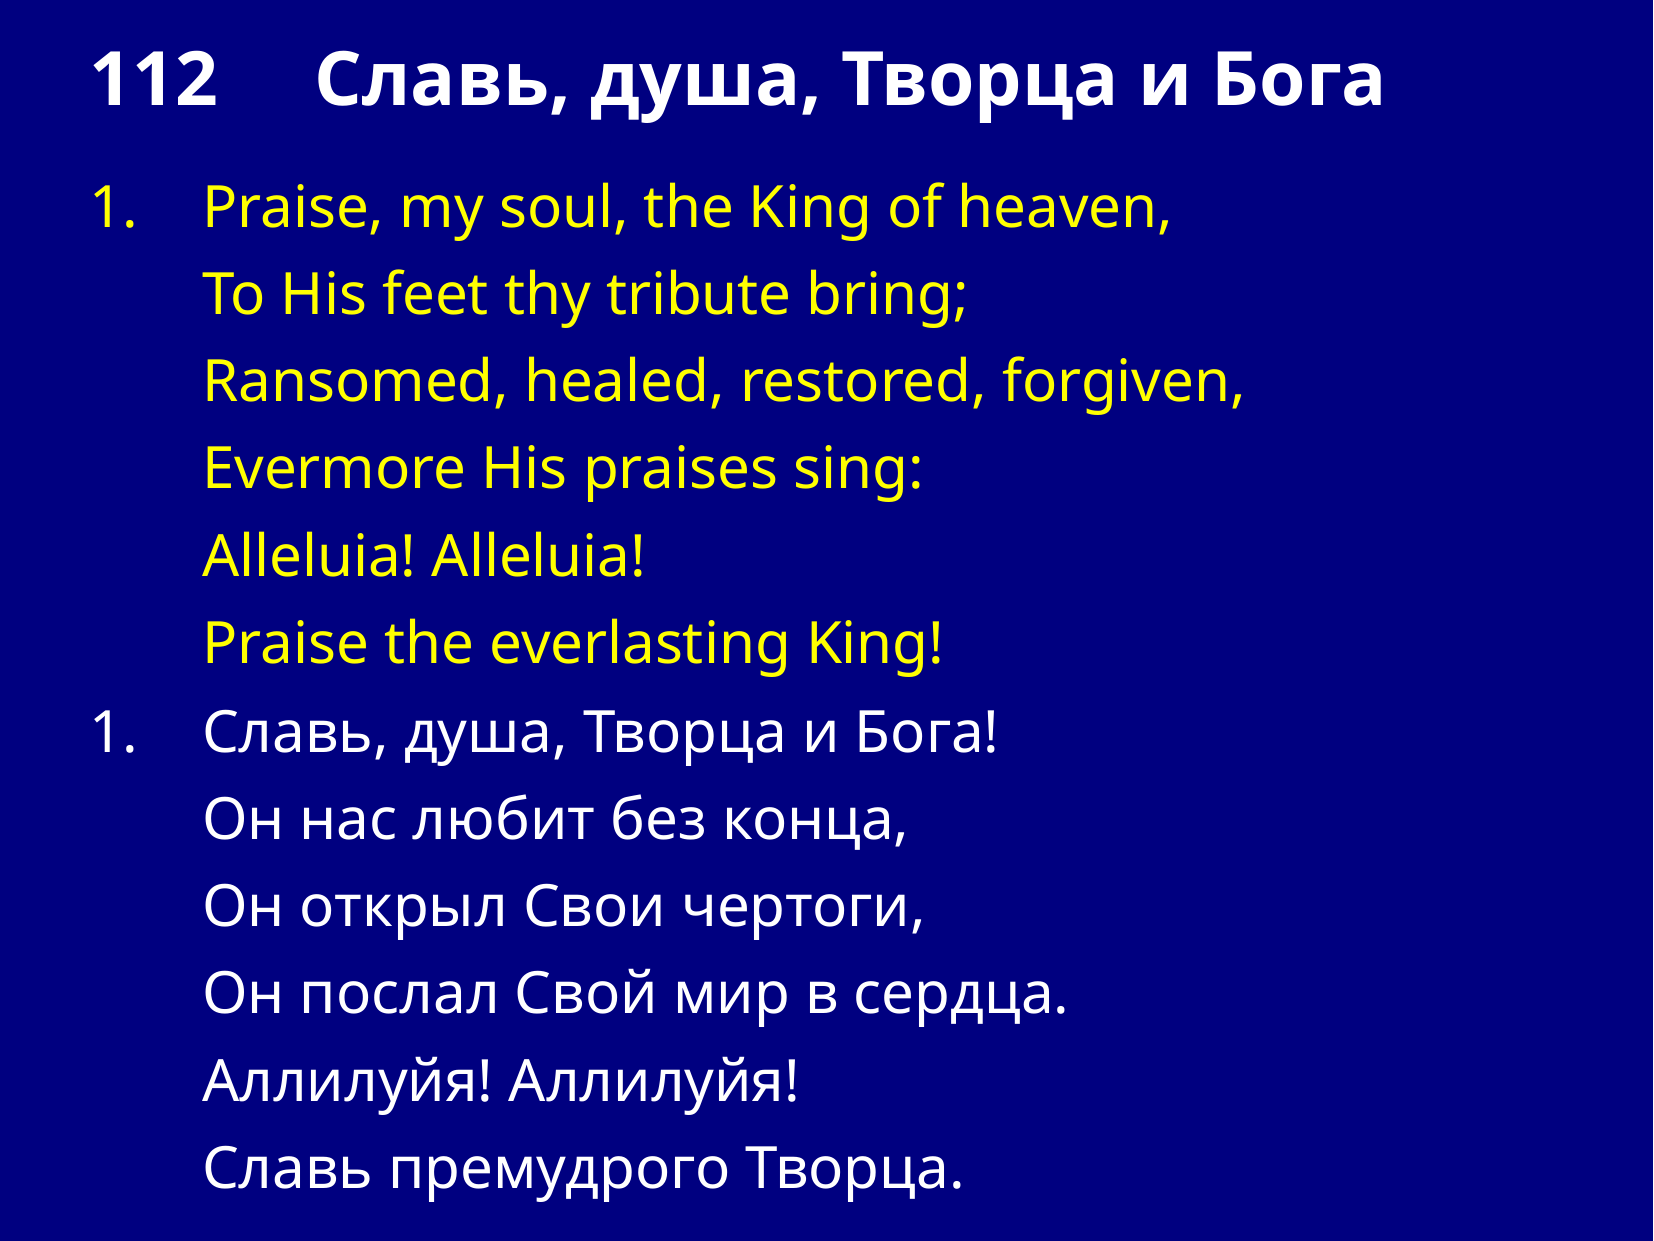

112	Славь, душа, Творца и Бога
1.	Praise, my soul, the King of heaven,
	To His feet thy tribute bring;
	Ransomed, healed, restored, forgiven,
	Evermore His praises sing:
	Alleluia! Alleluia!
	Praise the everlasting King!
1.	Славь, душа, Творца и Бога!
	Он нас любит без конца,
	Он открыл Свои чертоги,
	Он послал Свой мир в сердца.
	Аллилуйя! Аллилуйя!
	Славь премудрого Творца.